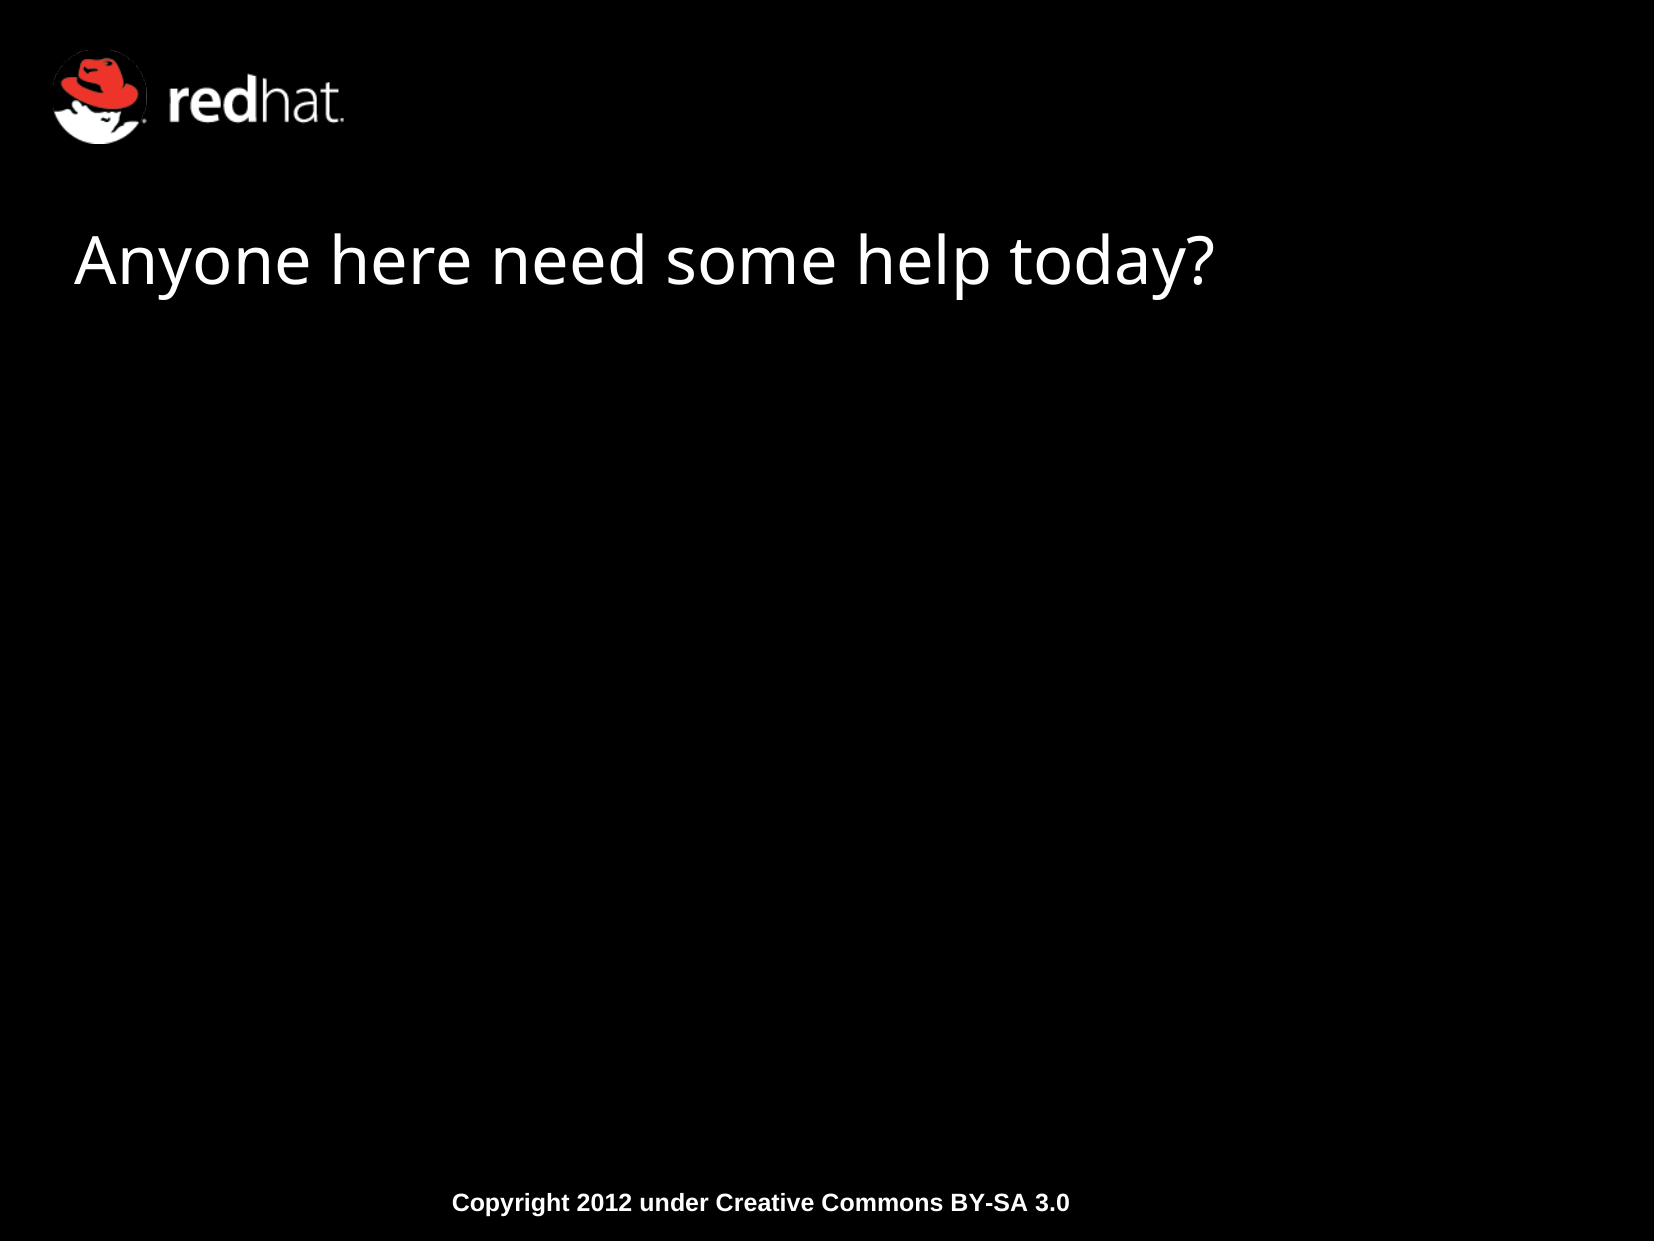

# Anyone here need some help today?